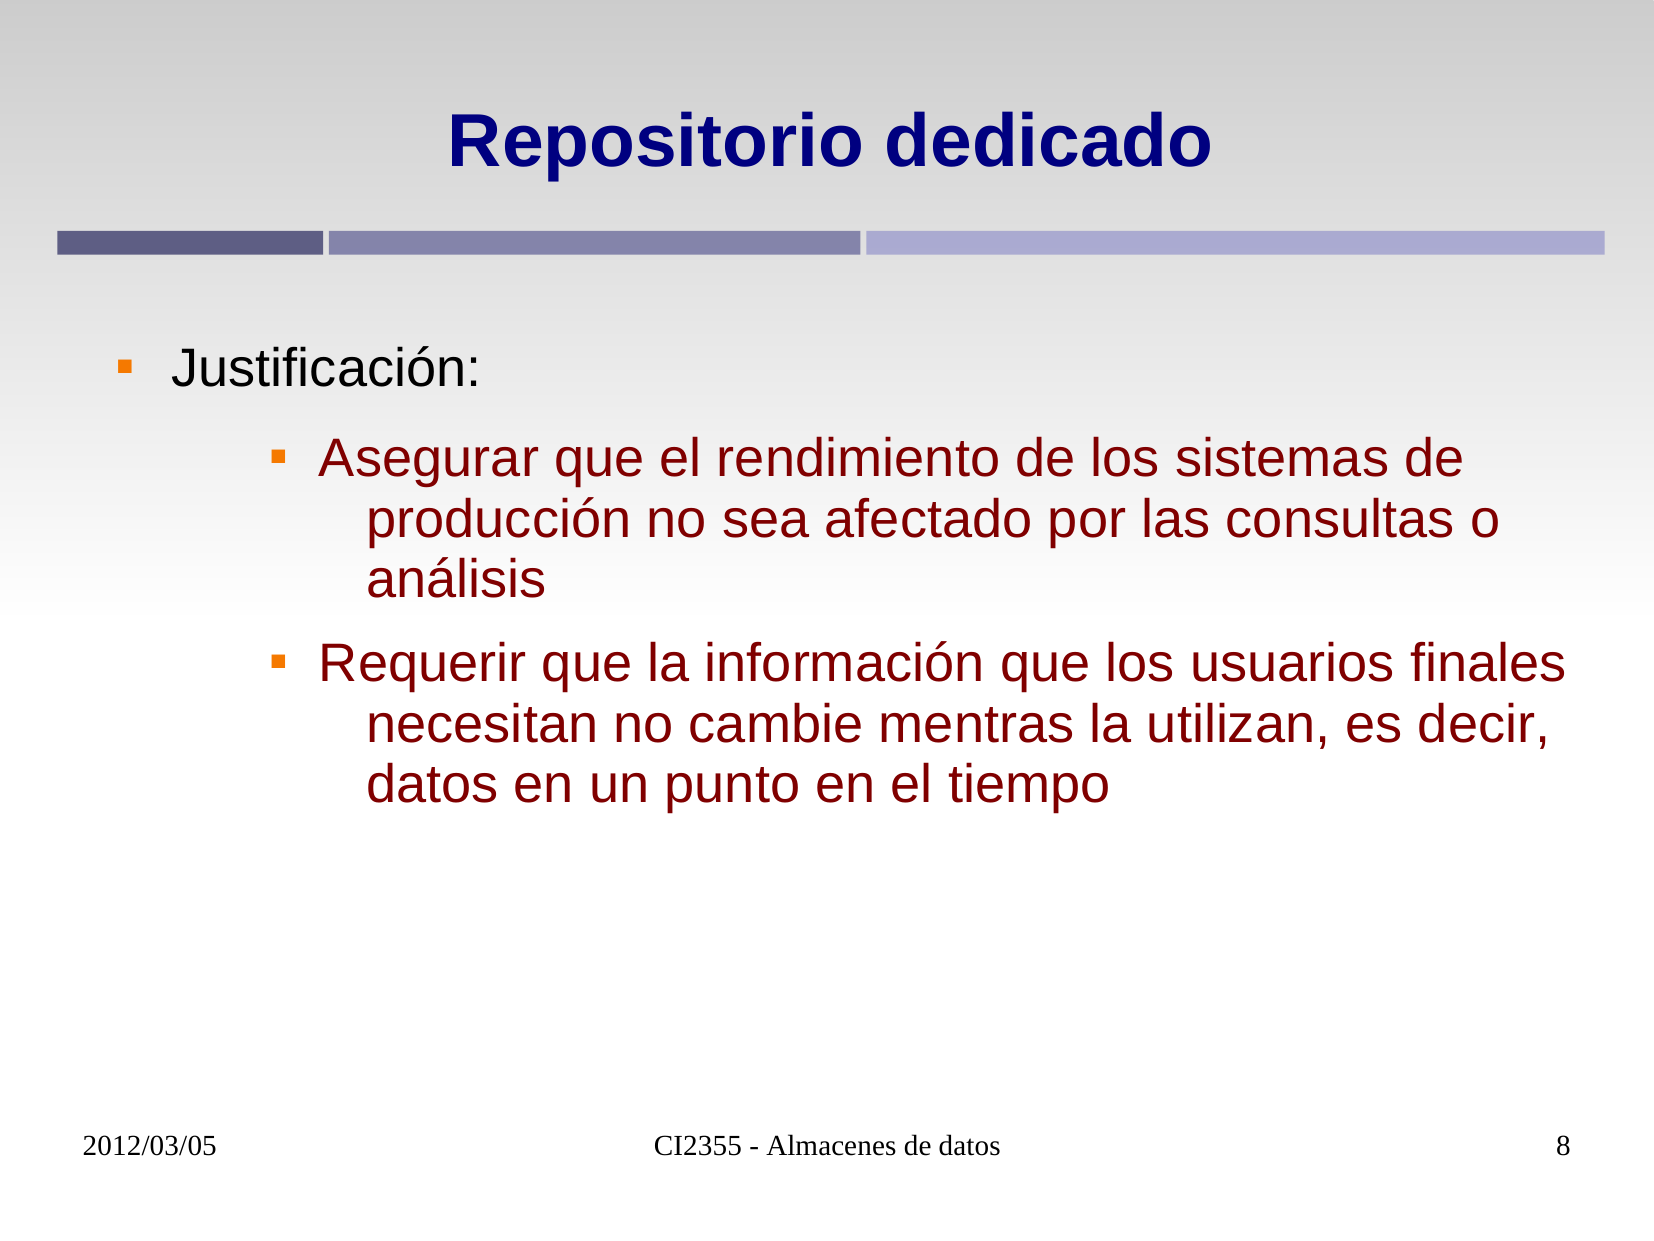

# Repositorio dedicado
Justificación:
Asegurar que el rendimiento de los sistemas de producción no sea afectado por las consultas o análisis
Requerir que la información que los usuarios finales necesitan no cambie mentras la utilizan, es decir, datos en un punto en el tiempo
2012/03/05
CI2355 - Almacenes de datos
8